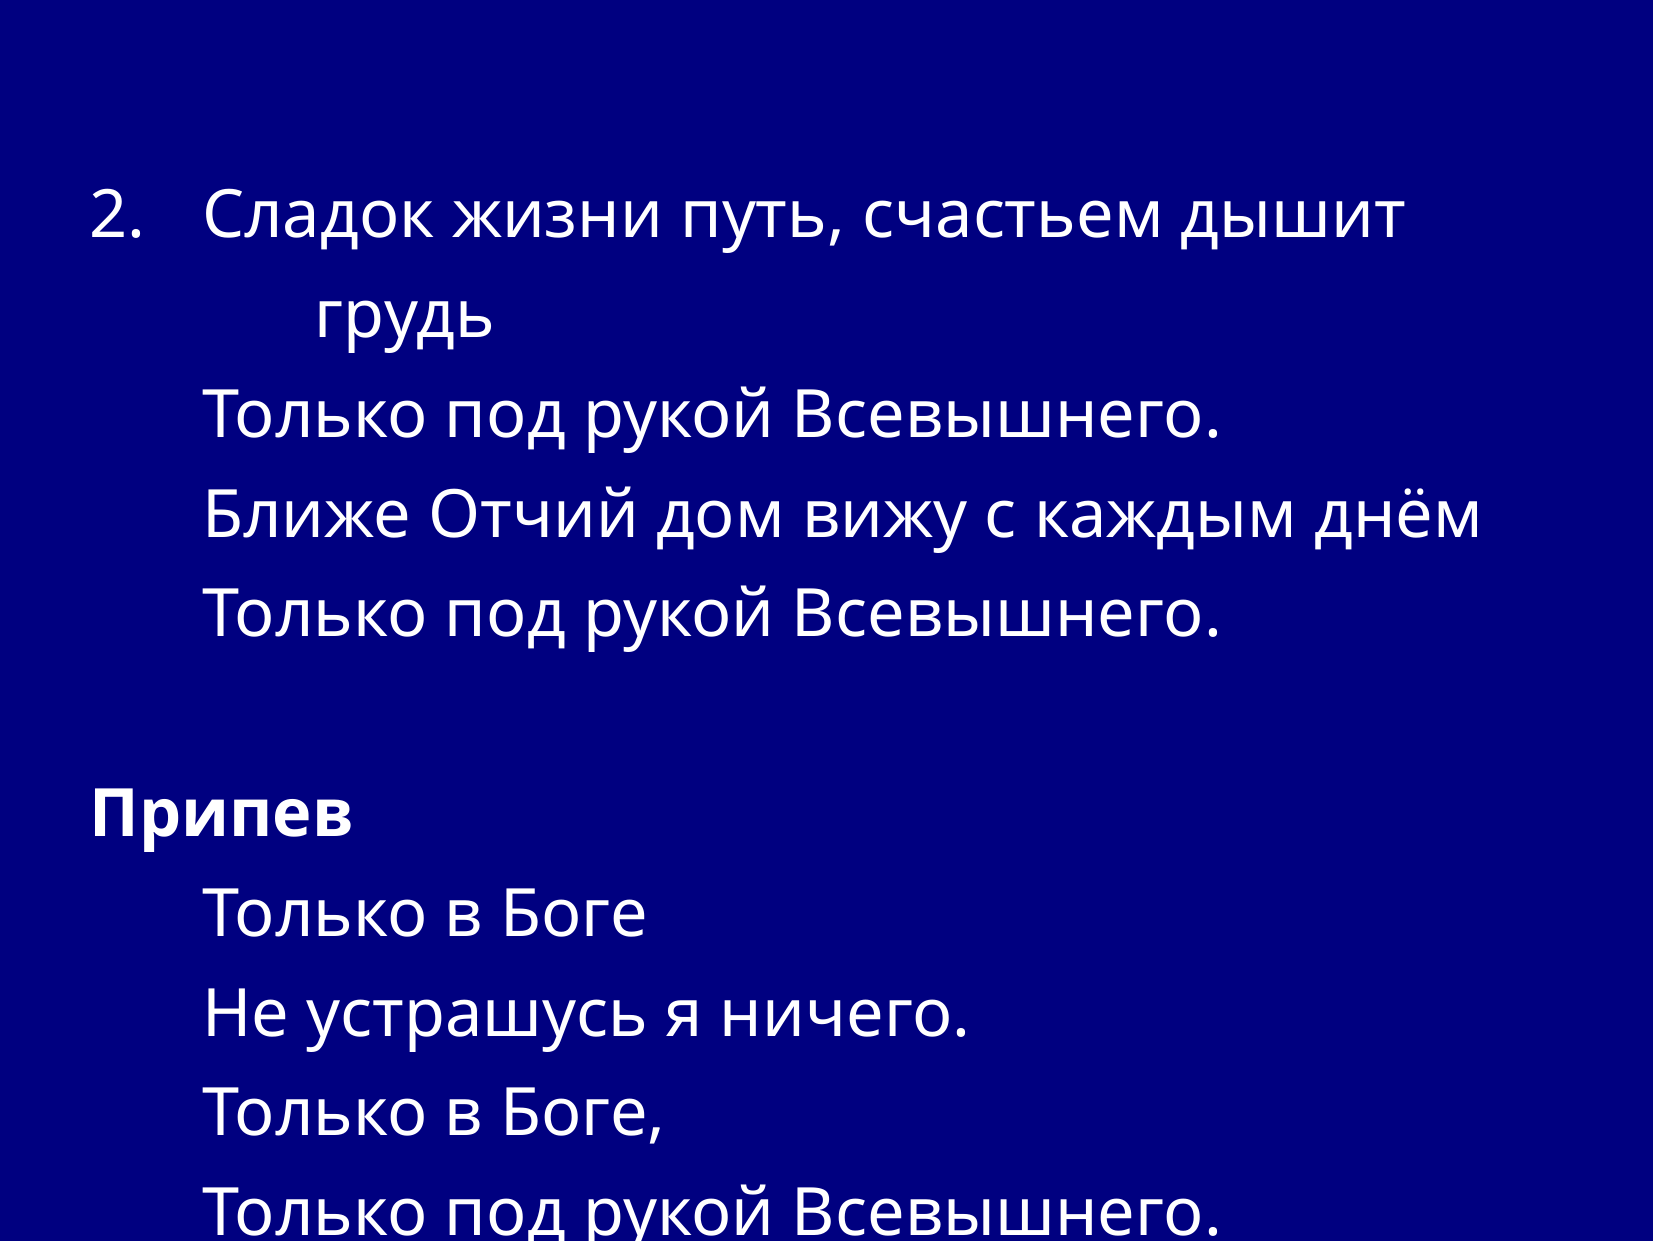

2.	Сладок жизни путь, счастьем дышит
		грудь
	Только под рукой Всевышнего.
	Ближе Отчий дом вижу с каждым днём
	Только под рукой Всевышнего.
Припев
	Только в Боге
	Не устрашусь я ничего.
	Только в Боге,
	Только под рукой Всевышнего.